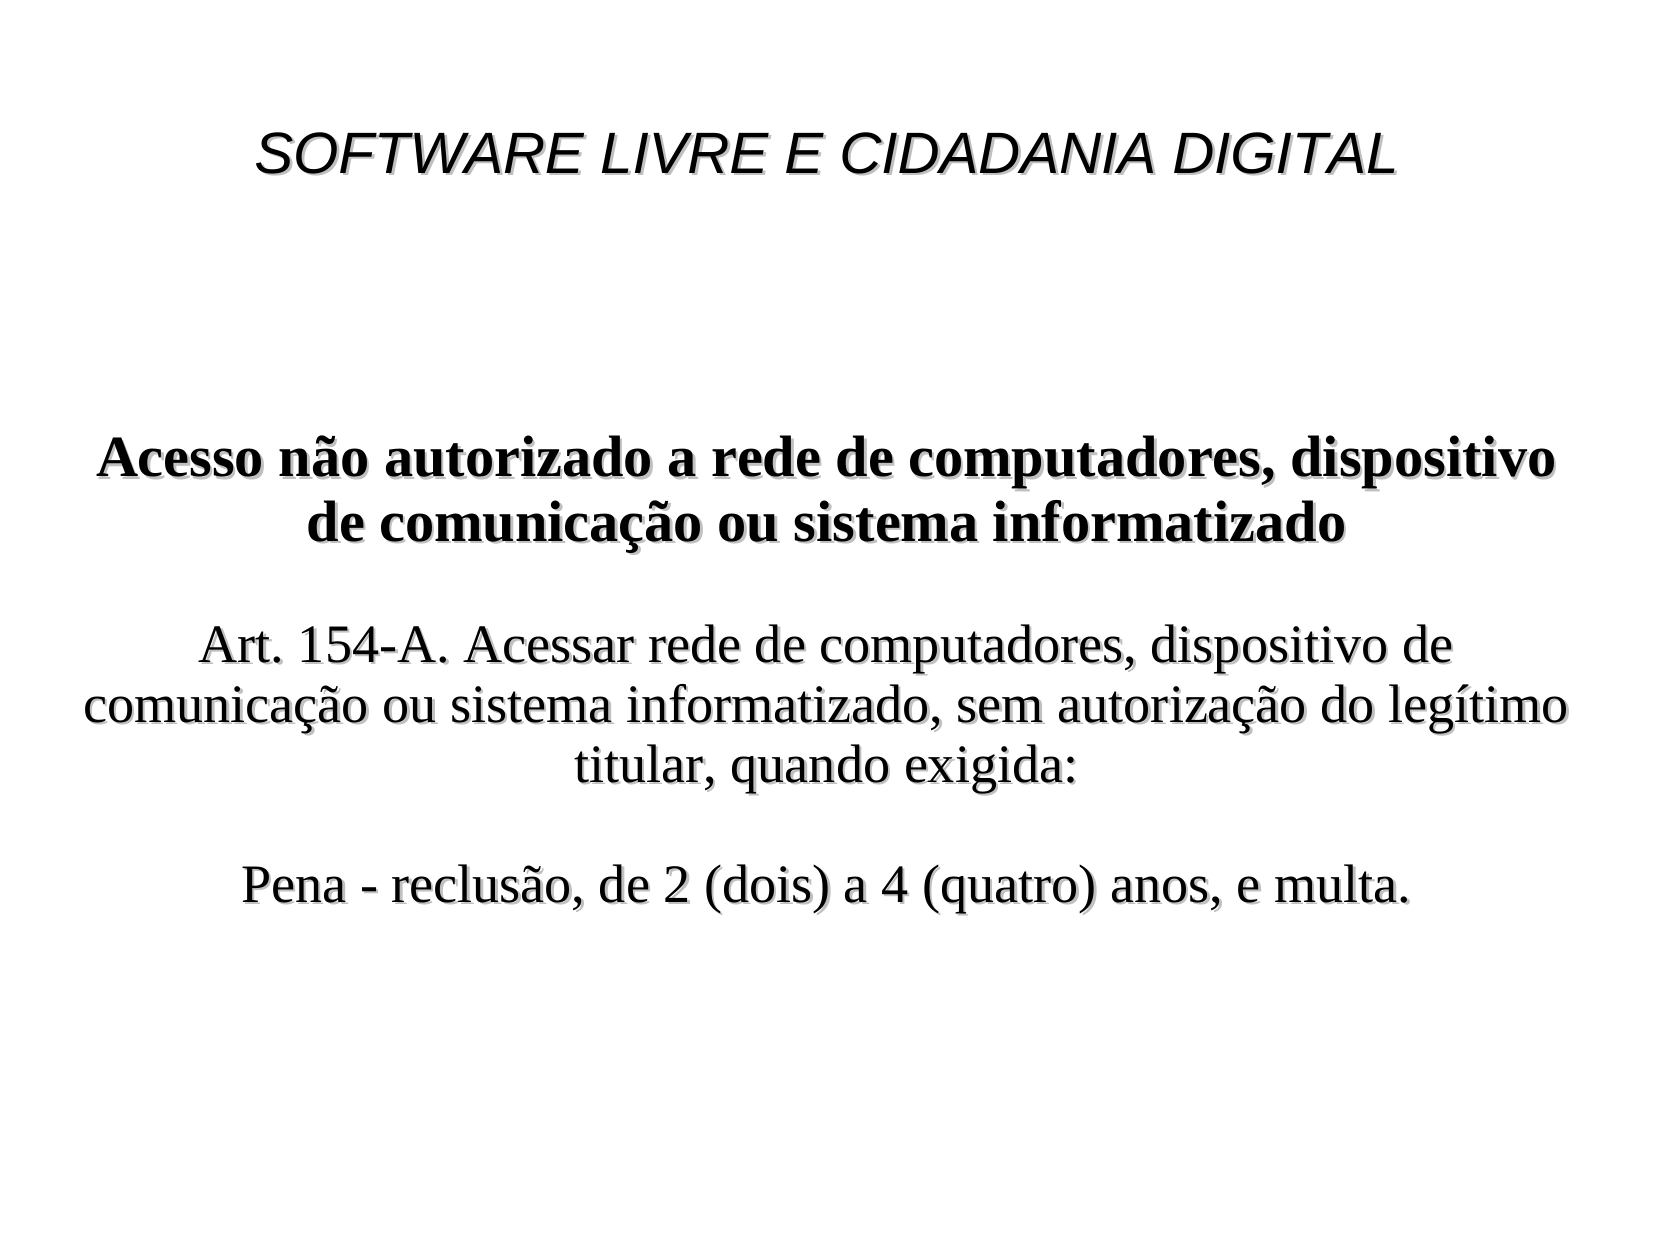

# SOFTWARE LIVRE E CIDADANIA DIGITAL
Acesso não autorizado a rede de computadores, dispositivo de comunicação ou sistema informatizado
Art. 154-A. Acessar rede de computadores, dispositivo de comunicação ou sistema informatizado, sem autorização do legítimo titular, quando exigida:
Pena - reclusão, de 2 (dois) a 4 (quatro) anos, e multa.